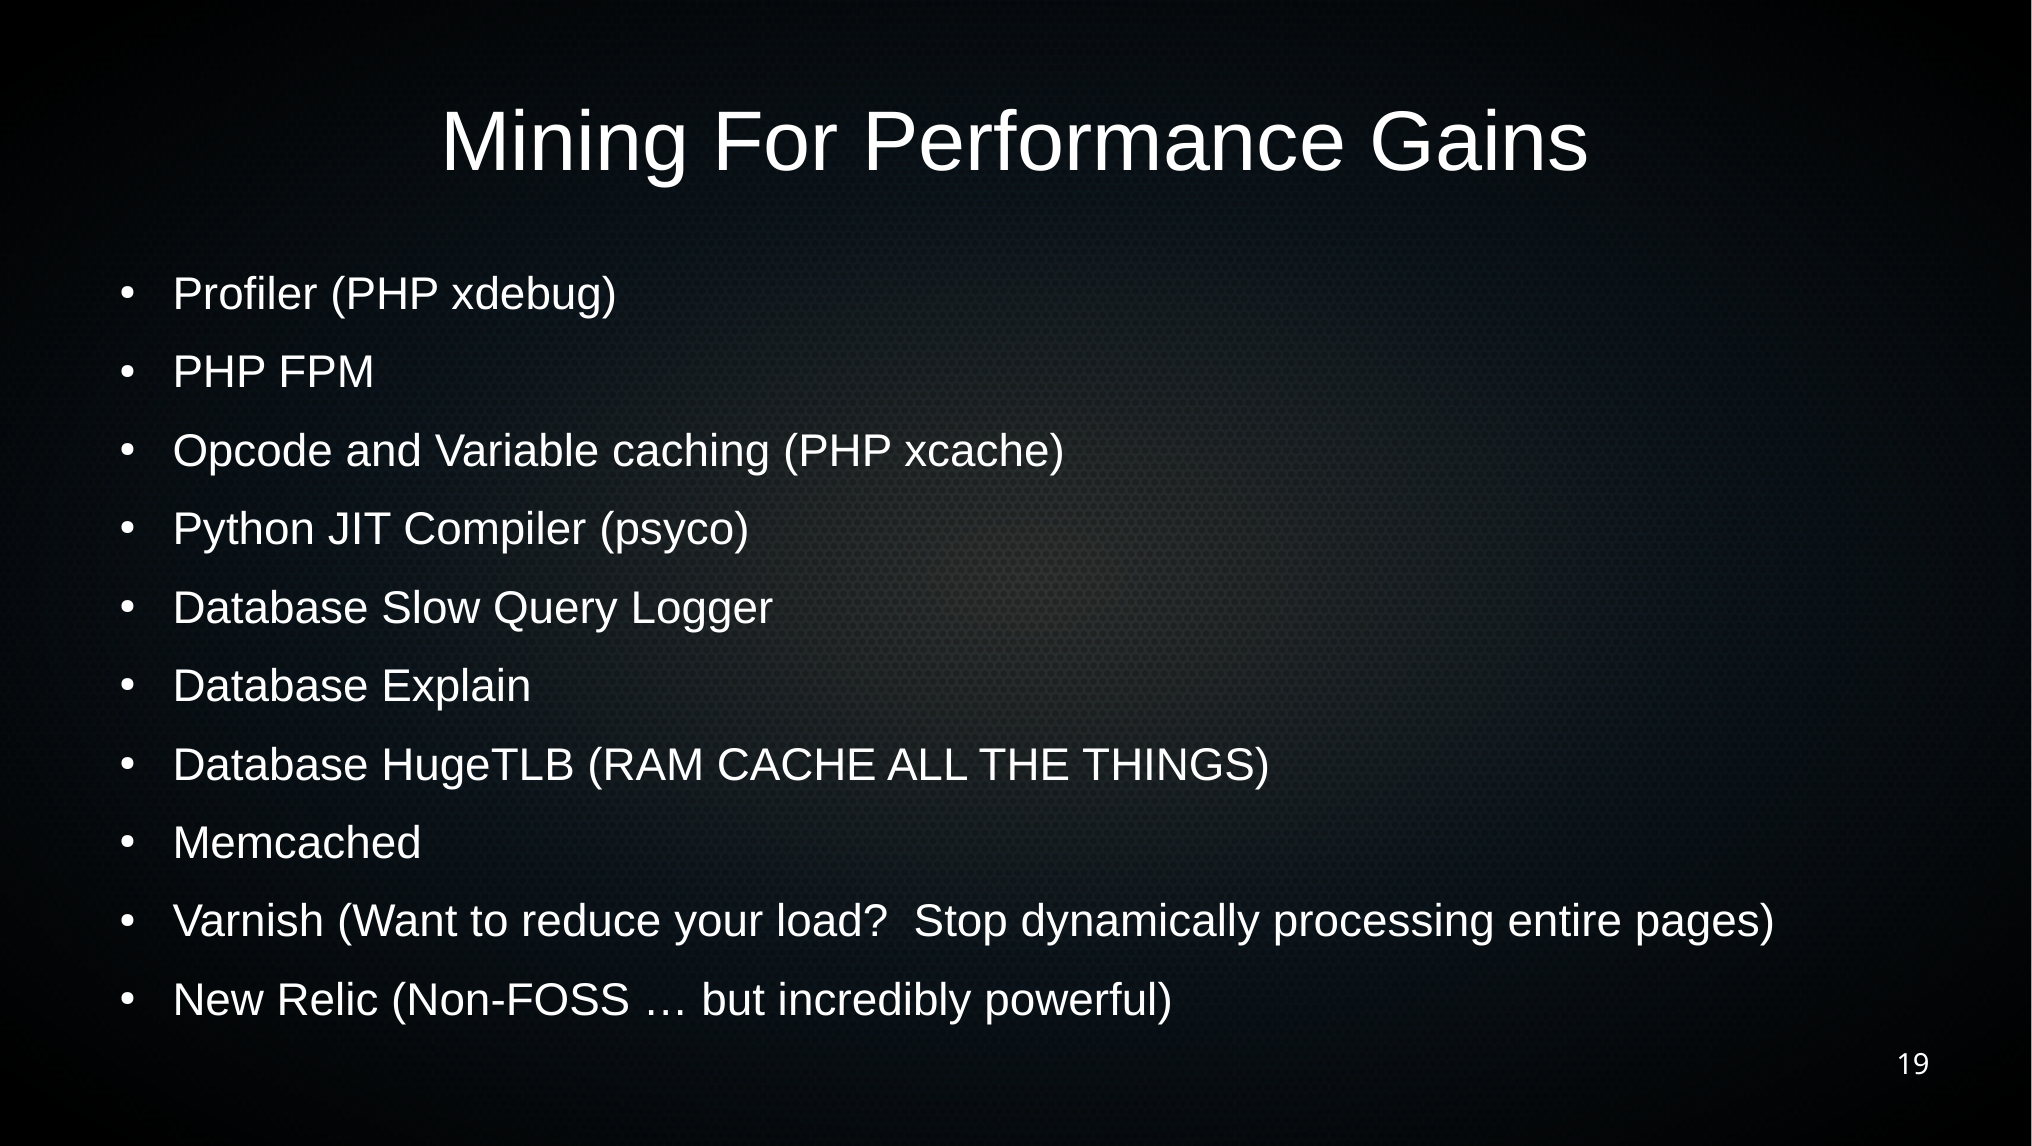

# Mining For Performance Gains
Profiler (PHP xdebug)
PHP FPM
Opcode and Variable caching (PHP xcache)
Python JIT Compiler (psyco)
Database Slow Query Logger
Database Explain
Database HugeTLB (RAM CACHE ALL THE THINGS)
Memcached
Varnish (Want to reduce your load? Stop dynamically processing entire pages)
New Relic (Non-FOSS … but incredibly powerful)
19